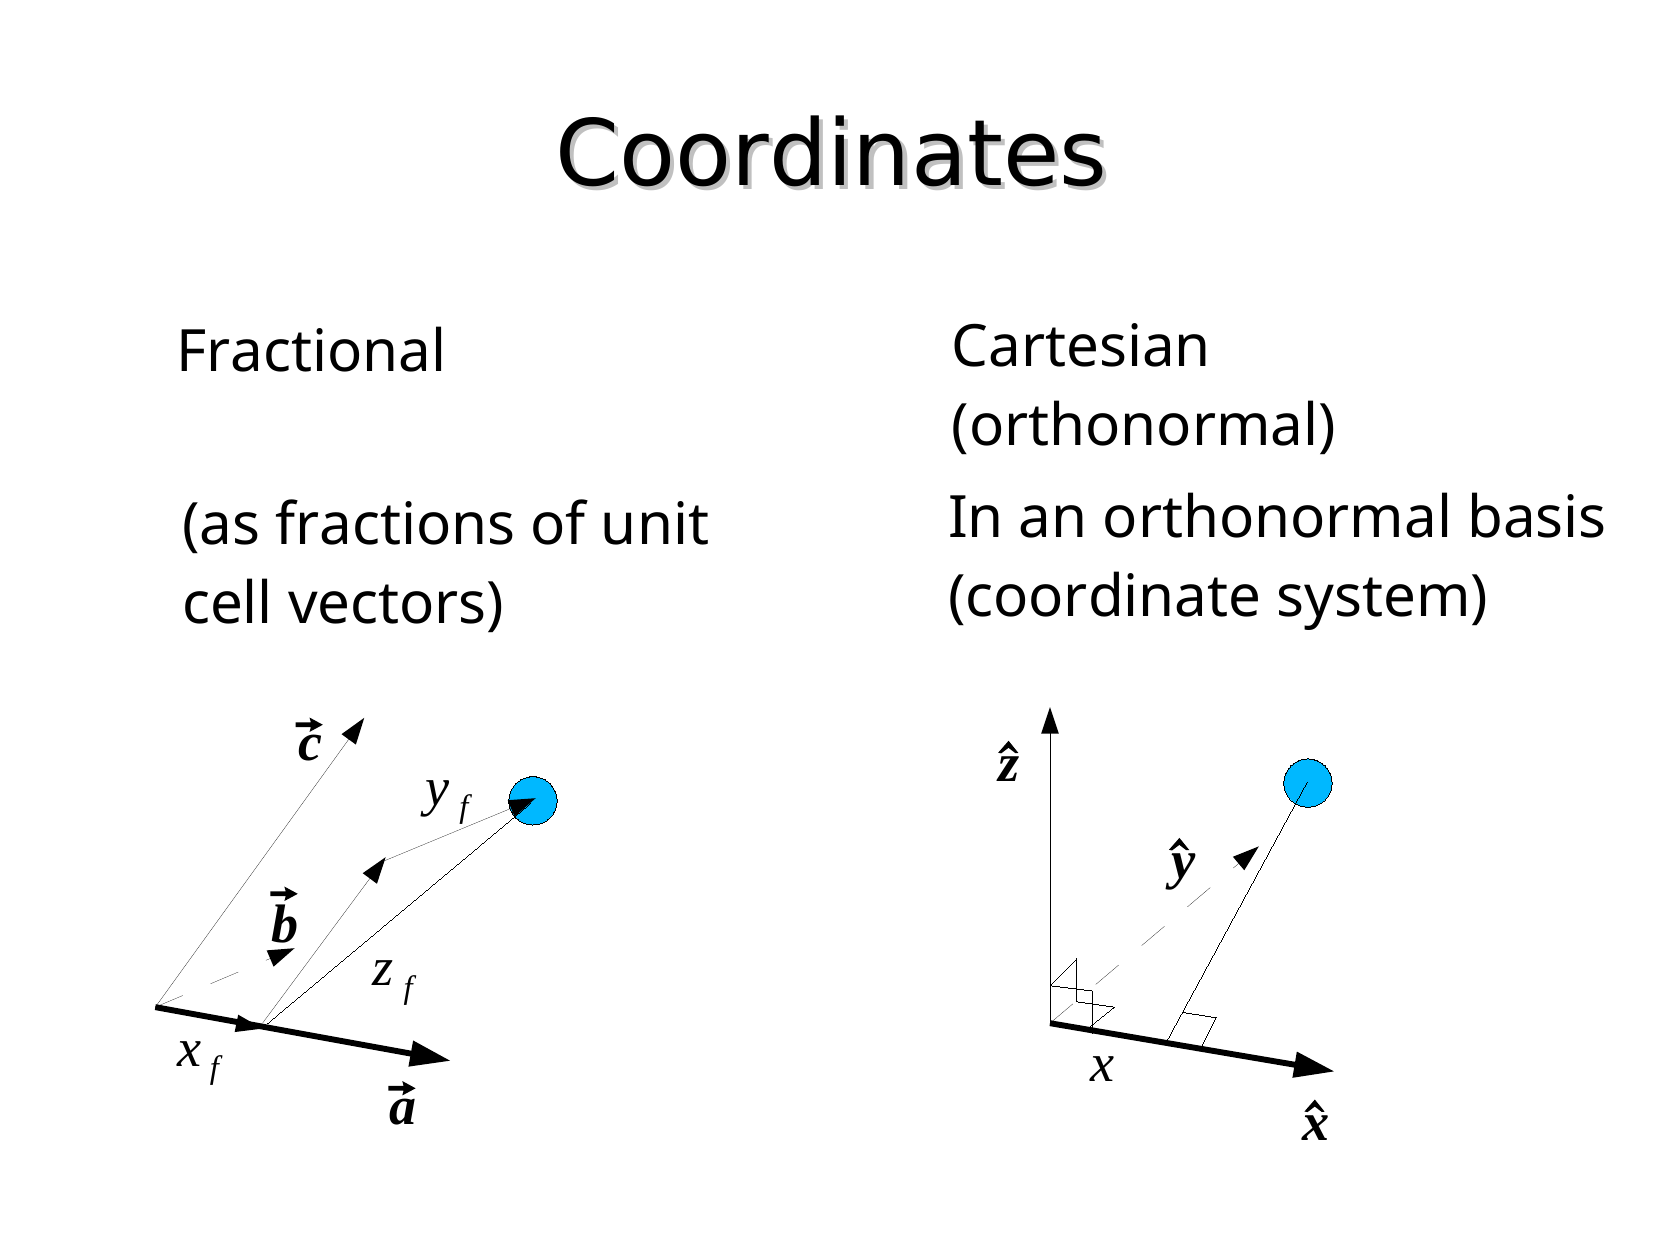

# Coordinates
Cartesian (orthonormal)
Fractional
In an orthonormal basis (coordinate system)
(as fractions of unit cell vectors)